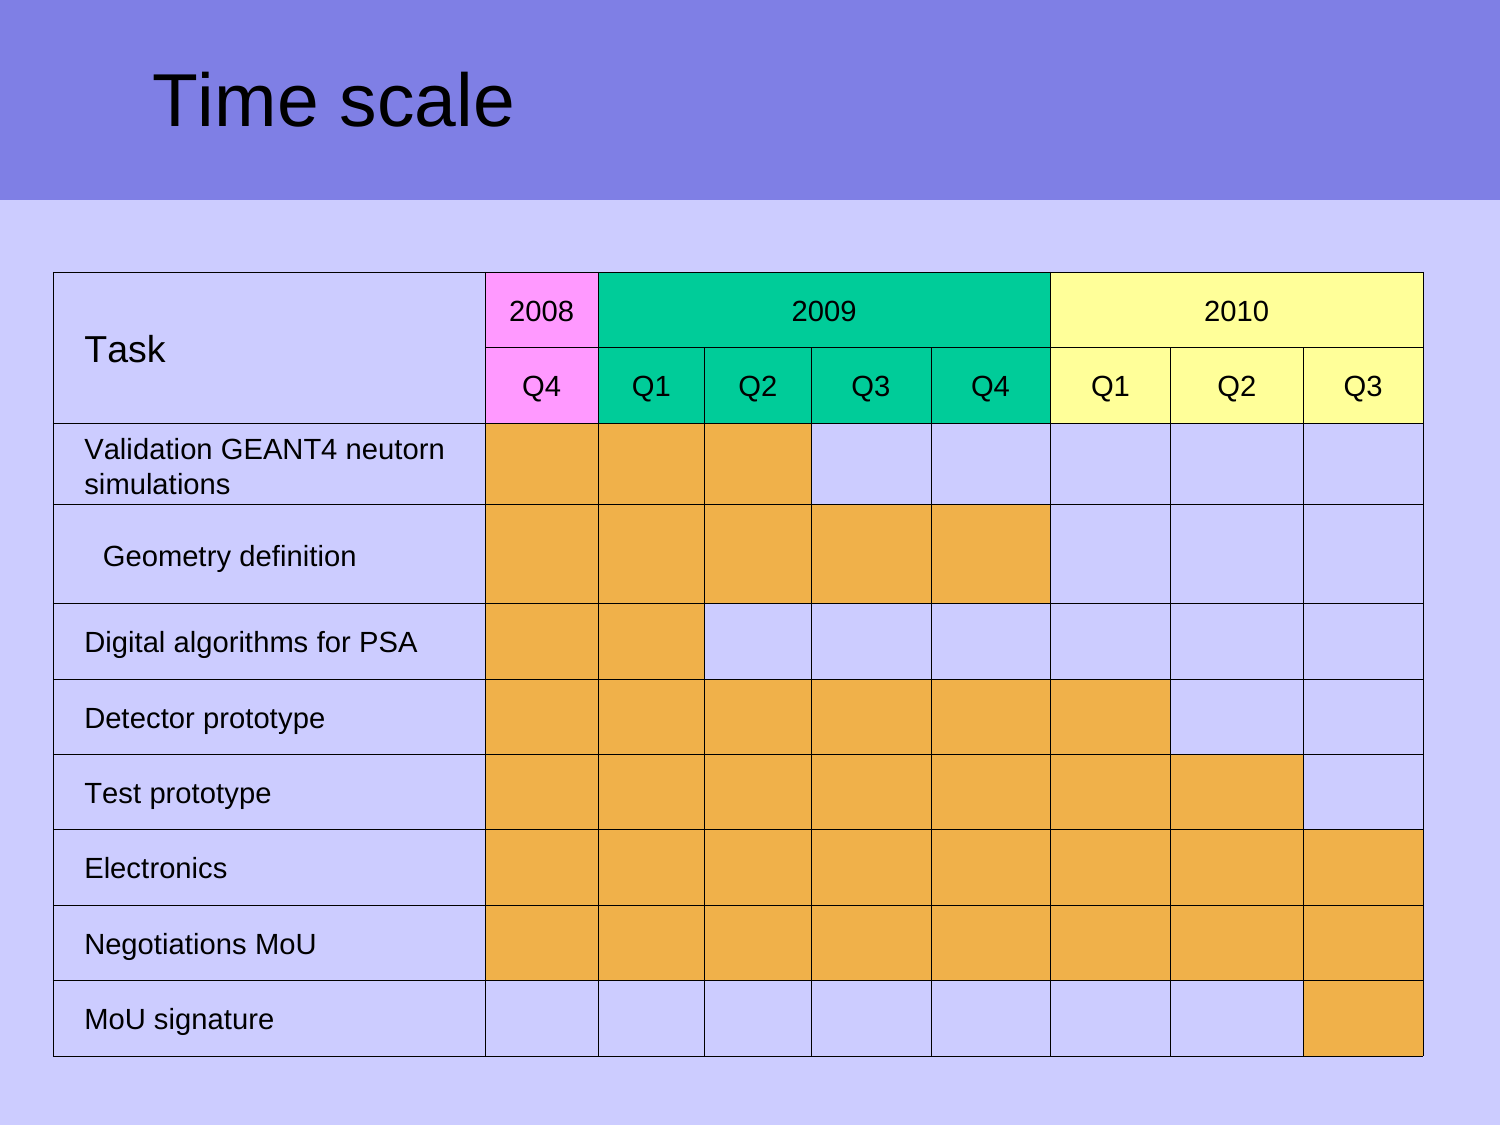

# Time scale
| Task | 2008 | 2009 | | | | 2010 | | |
| --- | --- | --- | --- | --- | --- | --- | --- | --- |
| | Q4 | Q1 | Q2 | Q3 | Q4 | Q1 | Q2 | Q3 |
| Validation GEANT4 neutorn simulations | | | | | | | | |
| Geometry definition | | | | | | | | |
| Digital algorithms for PSA | | | | | | | | |
| Detector prototype | | | | | | | | |
| Test prototype | | | | | | | | |
| Electronics | | | | | | | | |
| Negotiations MoU | | | | | | | | |
| MoU signature | | | | | | | | |